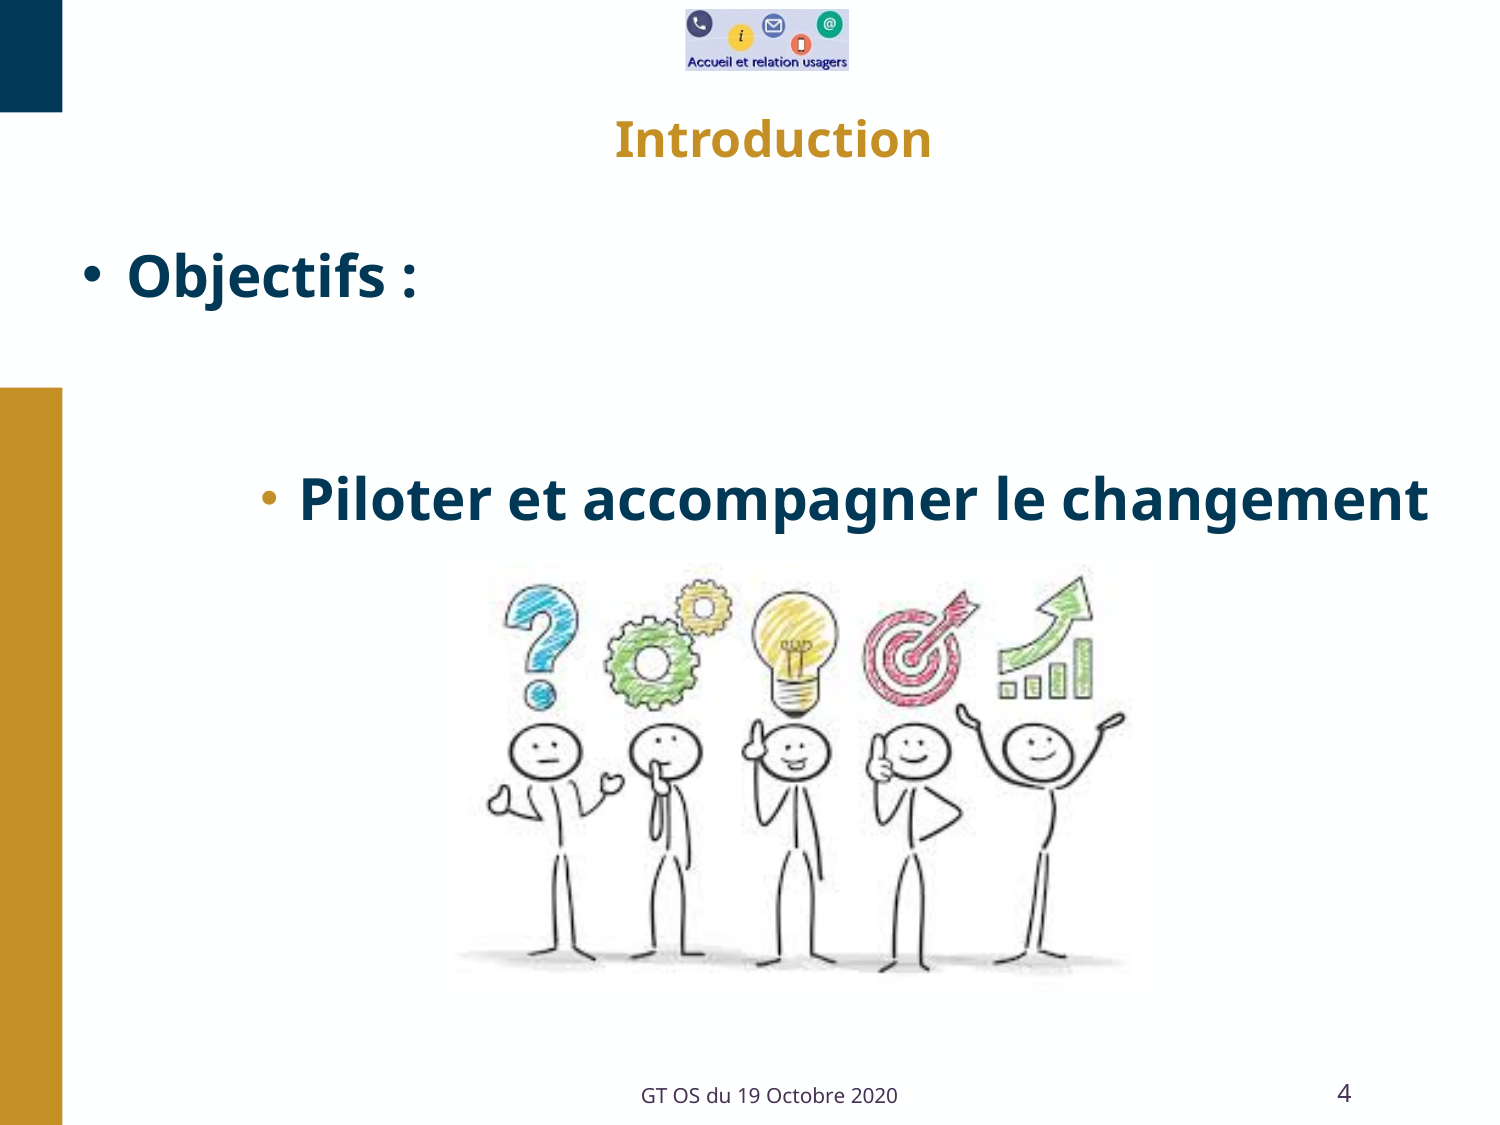

Introduction
# Objectifs :
Piloter et accompagner le changement